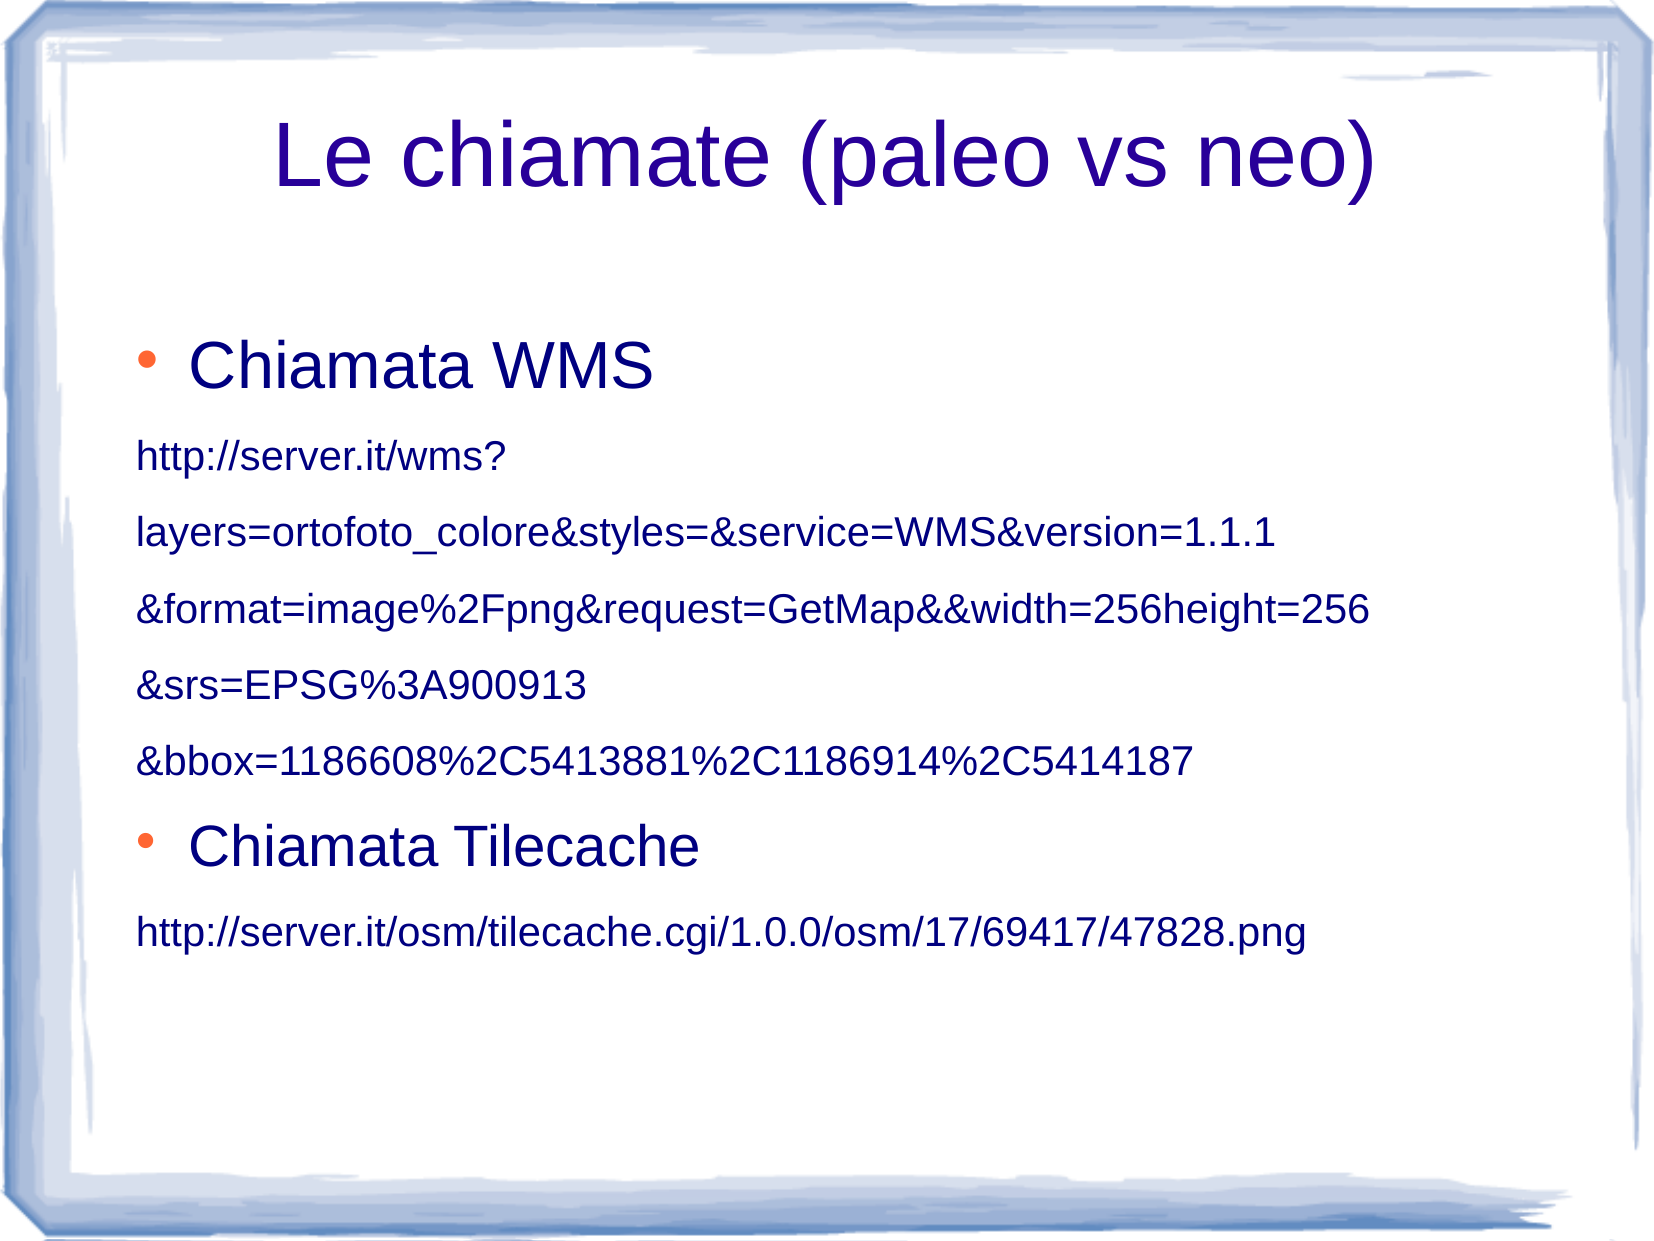

# Le chiamate (paleo vs neo)
Chiamata WMS
http://server.it/wms?
layers=ortofoto_colore&styles=&service=WMS&version=1.1.1
&format=image%2Fpng&request=GetMap&&width=256height=256
&srs=EPSG%3A900913
&bbox=1186608%2C5413881%2C1186914%2C5414187
Chiamata Tilecache
http://server.it/osm/tilecache.cgi/1.0.0/osm/17/69417/47828.png